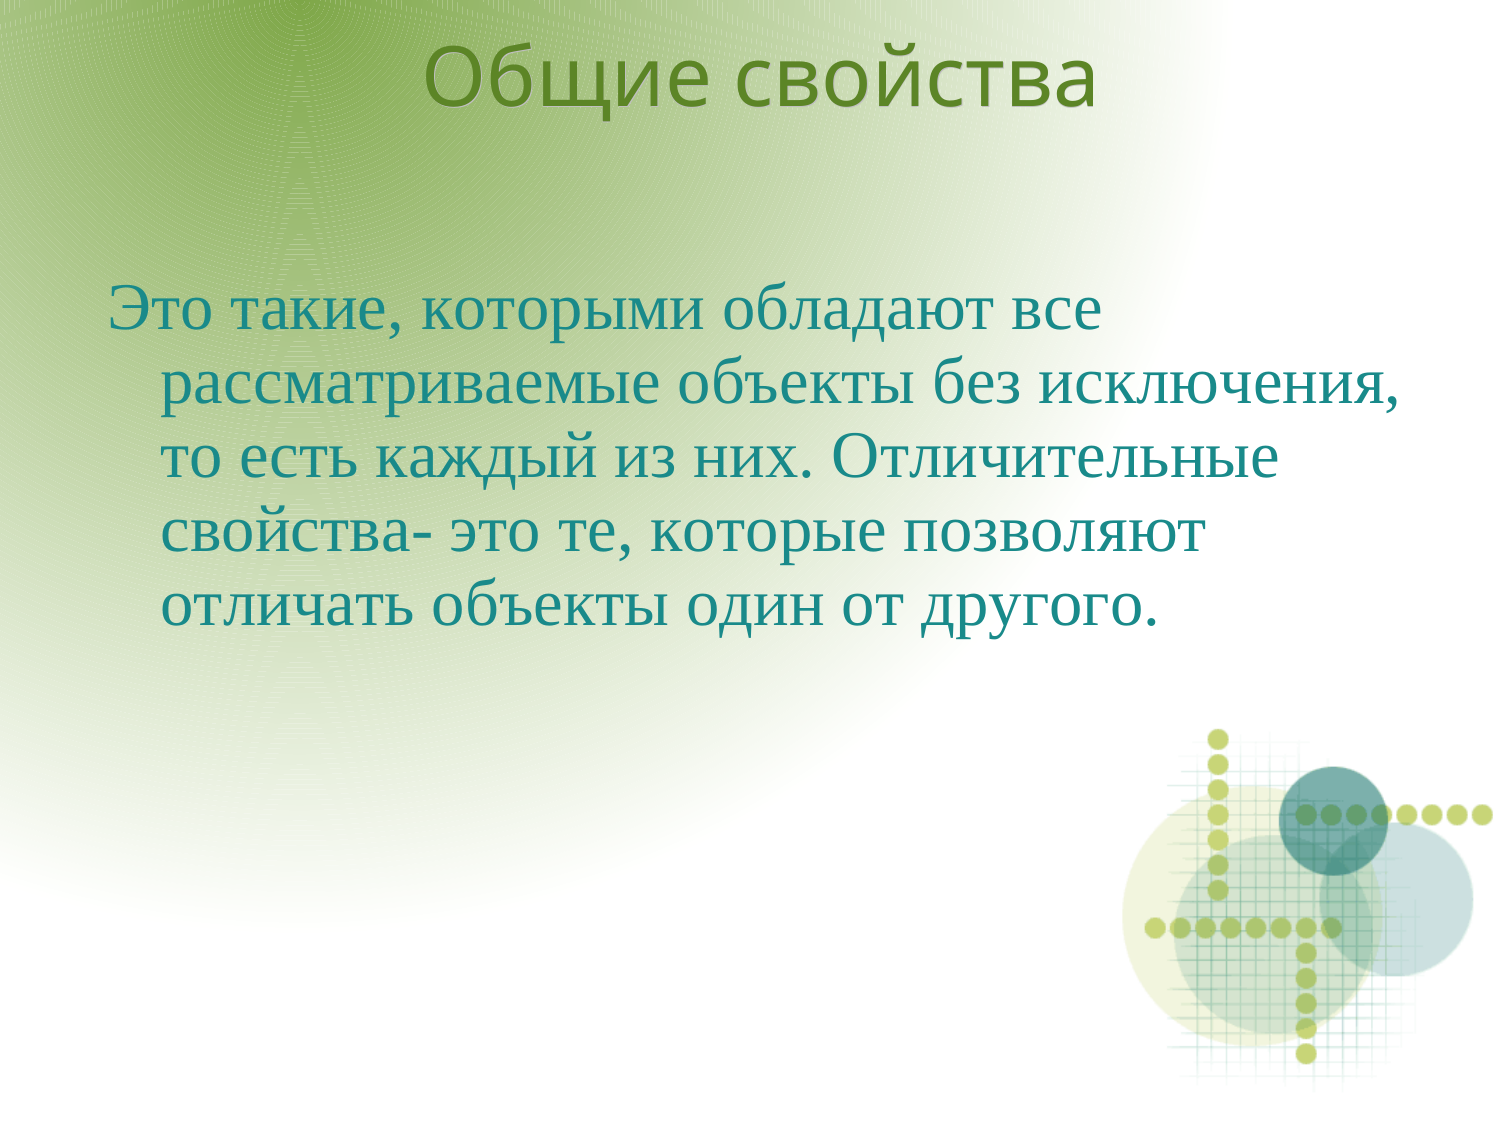

# Общие свойства
Это такие, которыми обладают все рассматриваемые объекты без исключения, то есть каждый из них. Отличительные свойства- это те, которые позволяют отличать объекты один от другого.